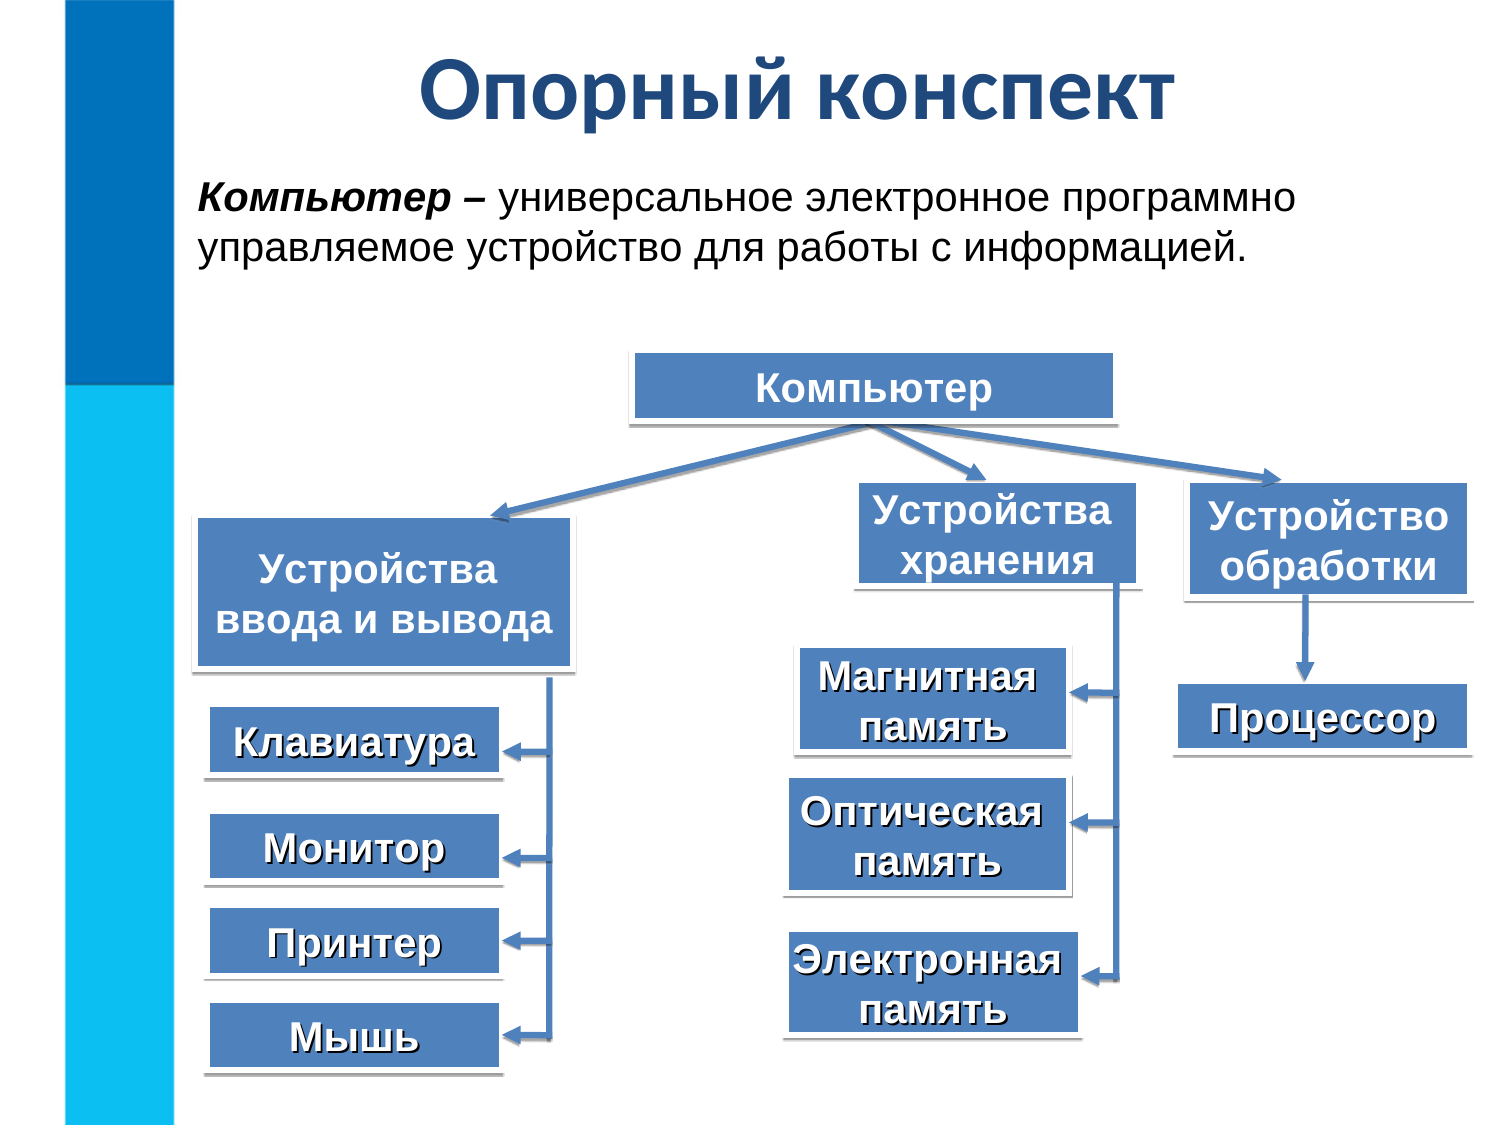

Опорный конспект
Компьютер – универсальное электронное программно
управляемое устройство для работы с информацией.
Компьютер
Устройства
хранения
Устройство
обработки
Устройства
ввода и вывода
Магнитная
память
Процессор
Клавиатура
Оптическая
память
Монитор
Принтер
Электронная
память
Мышь